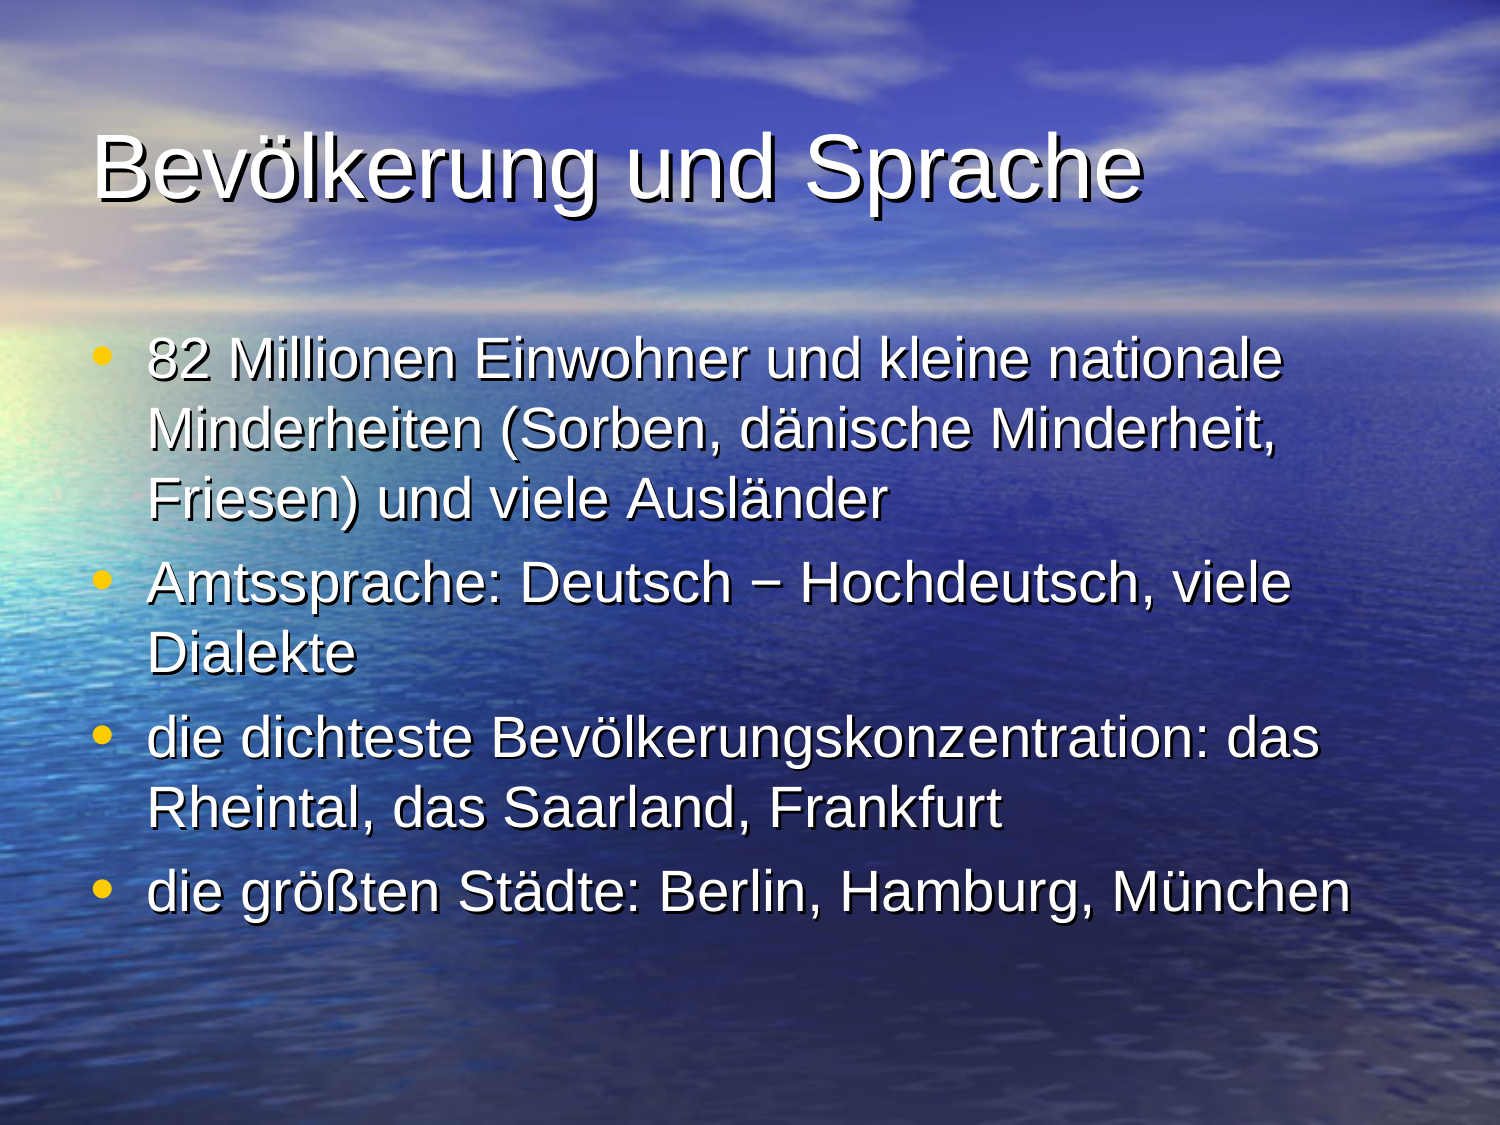

# Bevölkerung und Sprache
82 Millionen Einwohner und kleine nationale Minderheiten (Sorben, dänische Minderheit, Friesen) und viele Ausländer
Amtssprache: Deutsch − Hochdeutsch, viele Dialekte
die dichteste Bevölkerungskonzentration: das Rheintal, das Saarland, Frankfurt
die größten Städte: Berlin, Hamburg, München